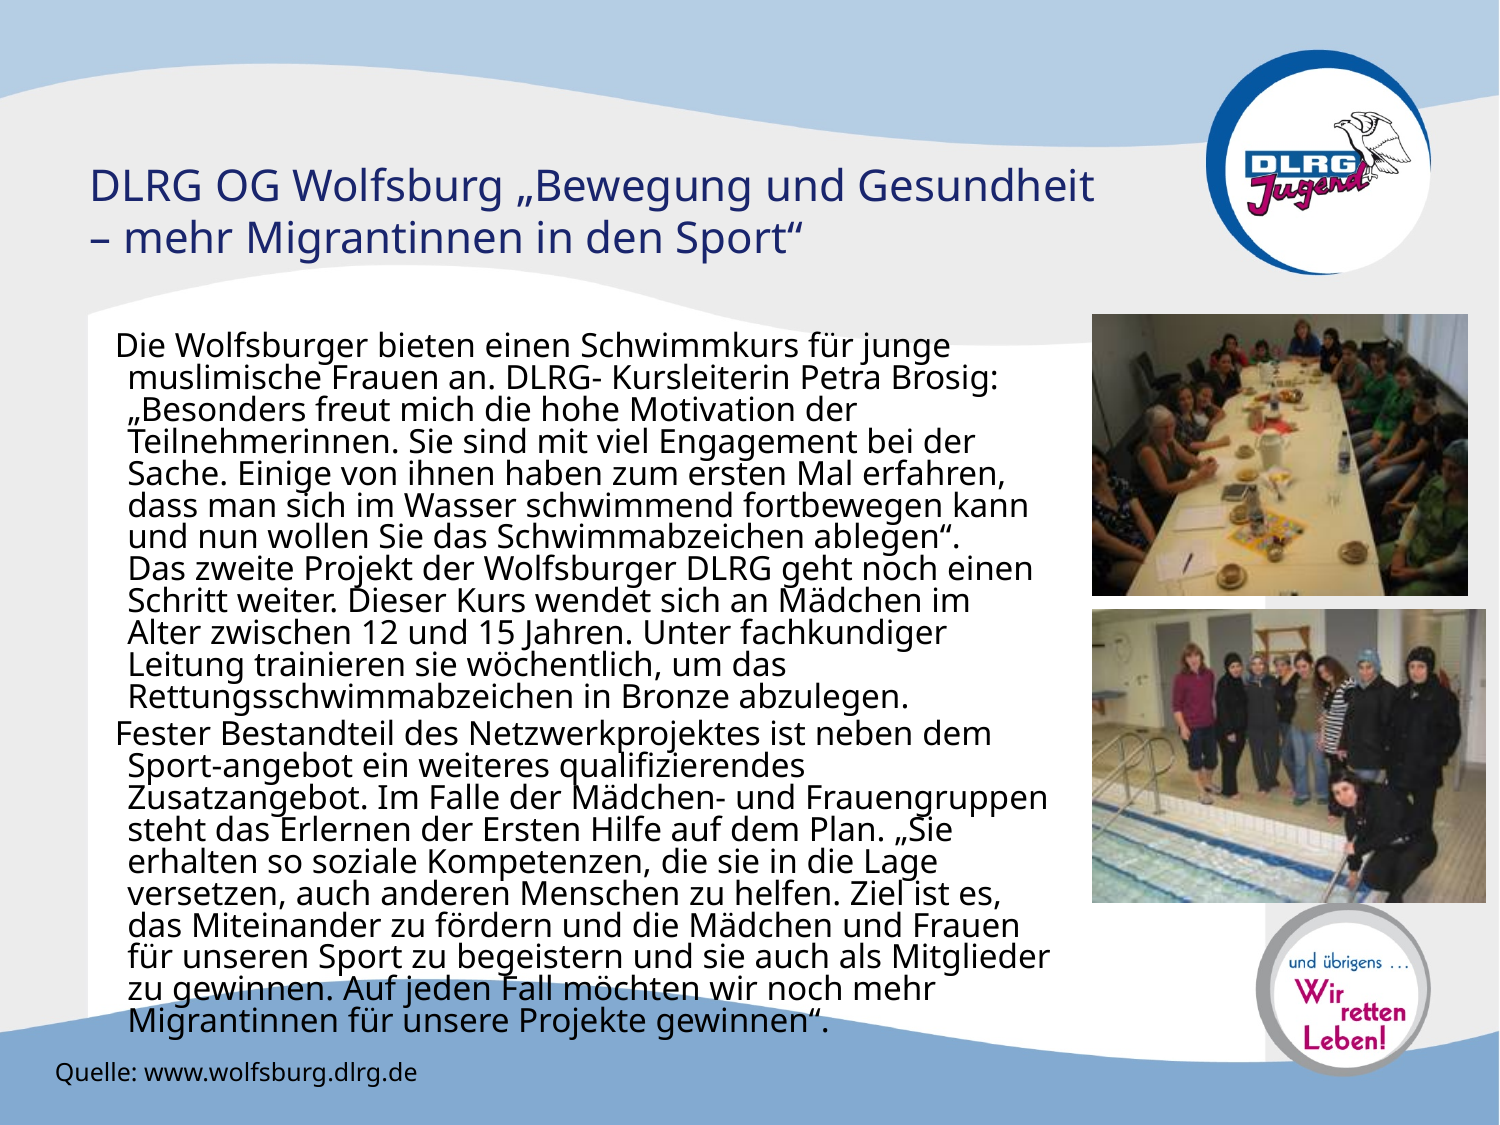

# DLRG OG Wolfsburg „Bewegung und Gesundheit – mehr Migrantinnen in den Sport“
 Die Wolfsburger bieten einen Schwimmkurs für junge muslimische Frauen an. DLRG- Kursleiterin Petra Brosig: „Besonders freut mich die hohe Motivation der Teilnehmerinnen. Sie sind mit viel Engagement bei der Sache. Einige von ihnen haben zum ersten Mal erfahren, dass man sich im Wasser schwimmend fortbewegen kann und nun wollen Sie das Schwimmabzeichen ablegen“.
Das zweite Projekt der Wolfsburger DLRG geht noch einen Schritt weiter. Dieser Kurs wendet sich an Mädchen im Alter zwischen 12 und 15 Jahren. Unter fachkundiger Leitung trainieren sie wöchentlich, um das Rettungsschwimmabzeichen in Bronze abzulegen.
 Fester Bestandteil des Netzwerkprojektes ist neben dem Sport-angebot ein weiteres qualifizierendes Zusatzangebot. Im Falle der Mädchen- und Frauengruppen steht das Erlernen der Ersten Hilfe auf dem Plan. „Sie erhalten so soziale Kompetenzen, die sie in die Lage versetzen, auch anderen Menschen zu helfen. Ziel ist es, das Miteinander zu fördern und die Mädchen und Frauen für unseren Sport zu begeistern und sie auch als Mitglieder zu gewinnen. Auf jeden Fall möchten wir noch mehr Migrantinnen für unsere Projekte gewinnen“.
Quelle: www.wolfsburg.dlrg.de